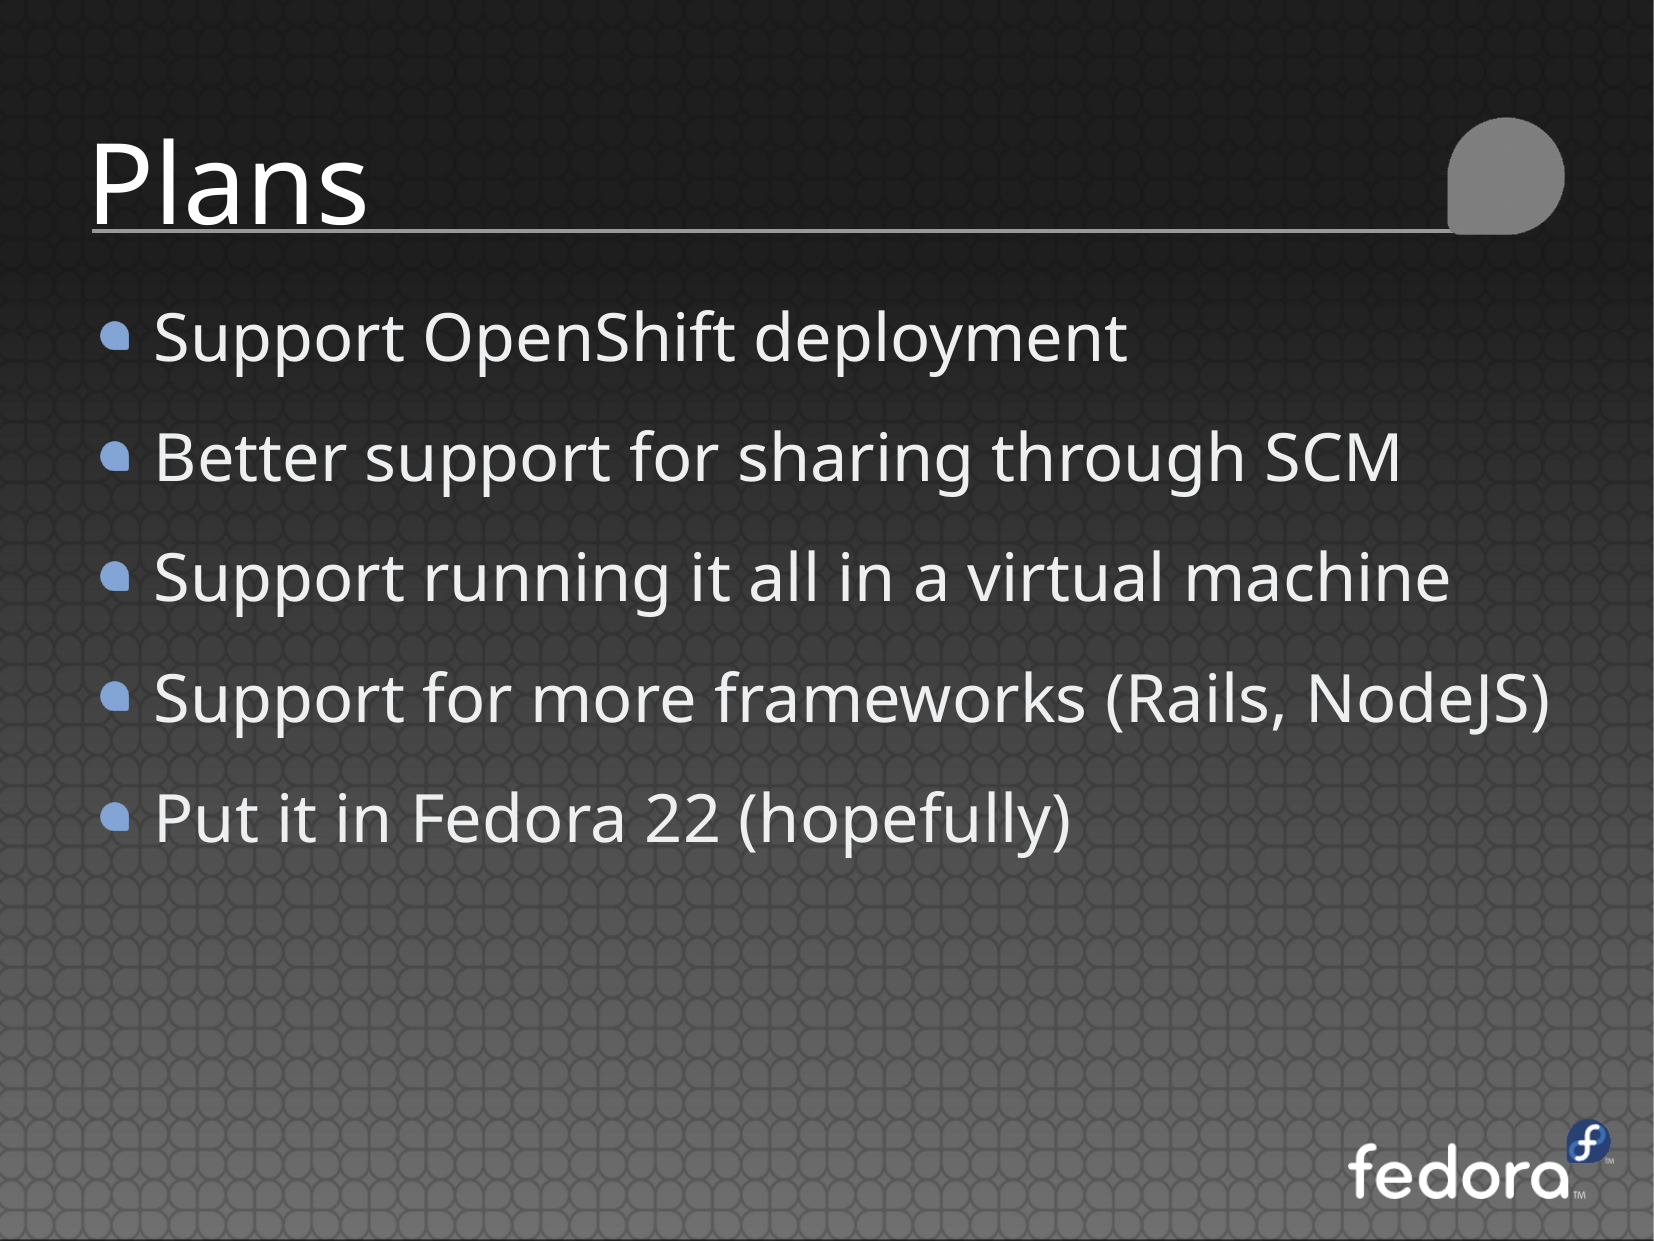

# Plans
Support OpenShift deployment
Better support for sharing through SCM
Support running it all in a virtual machine
Support for more frameworks (Rails, NodeJS)
Put it in Fedora 22 (hopefully)